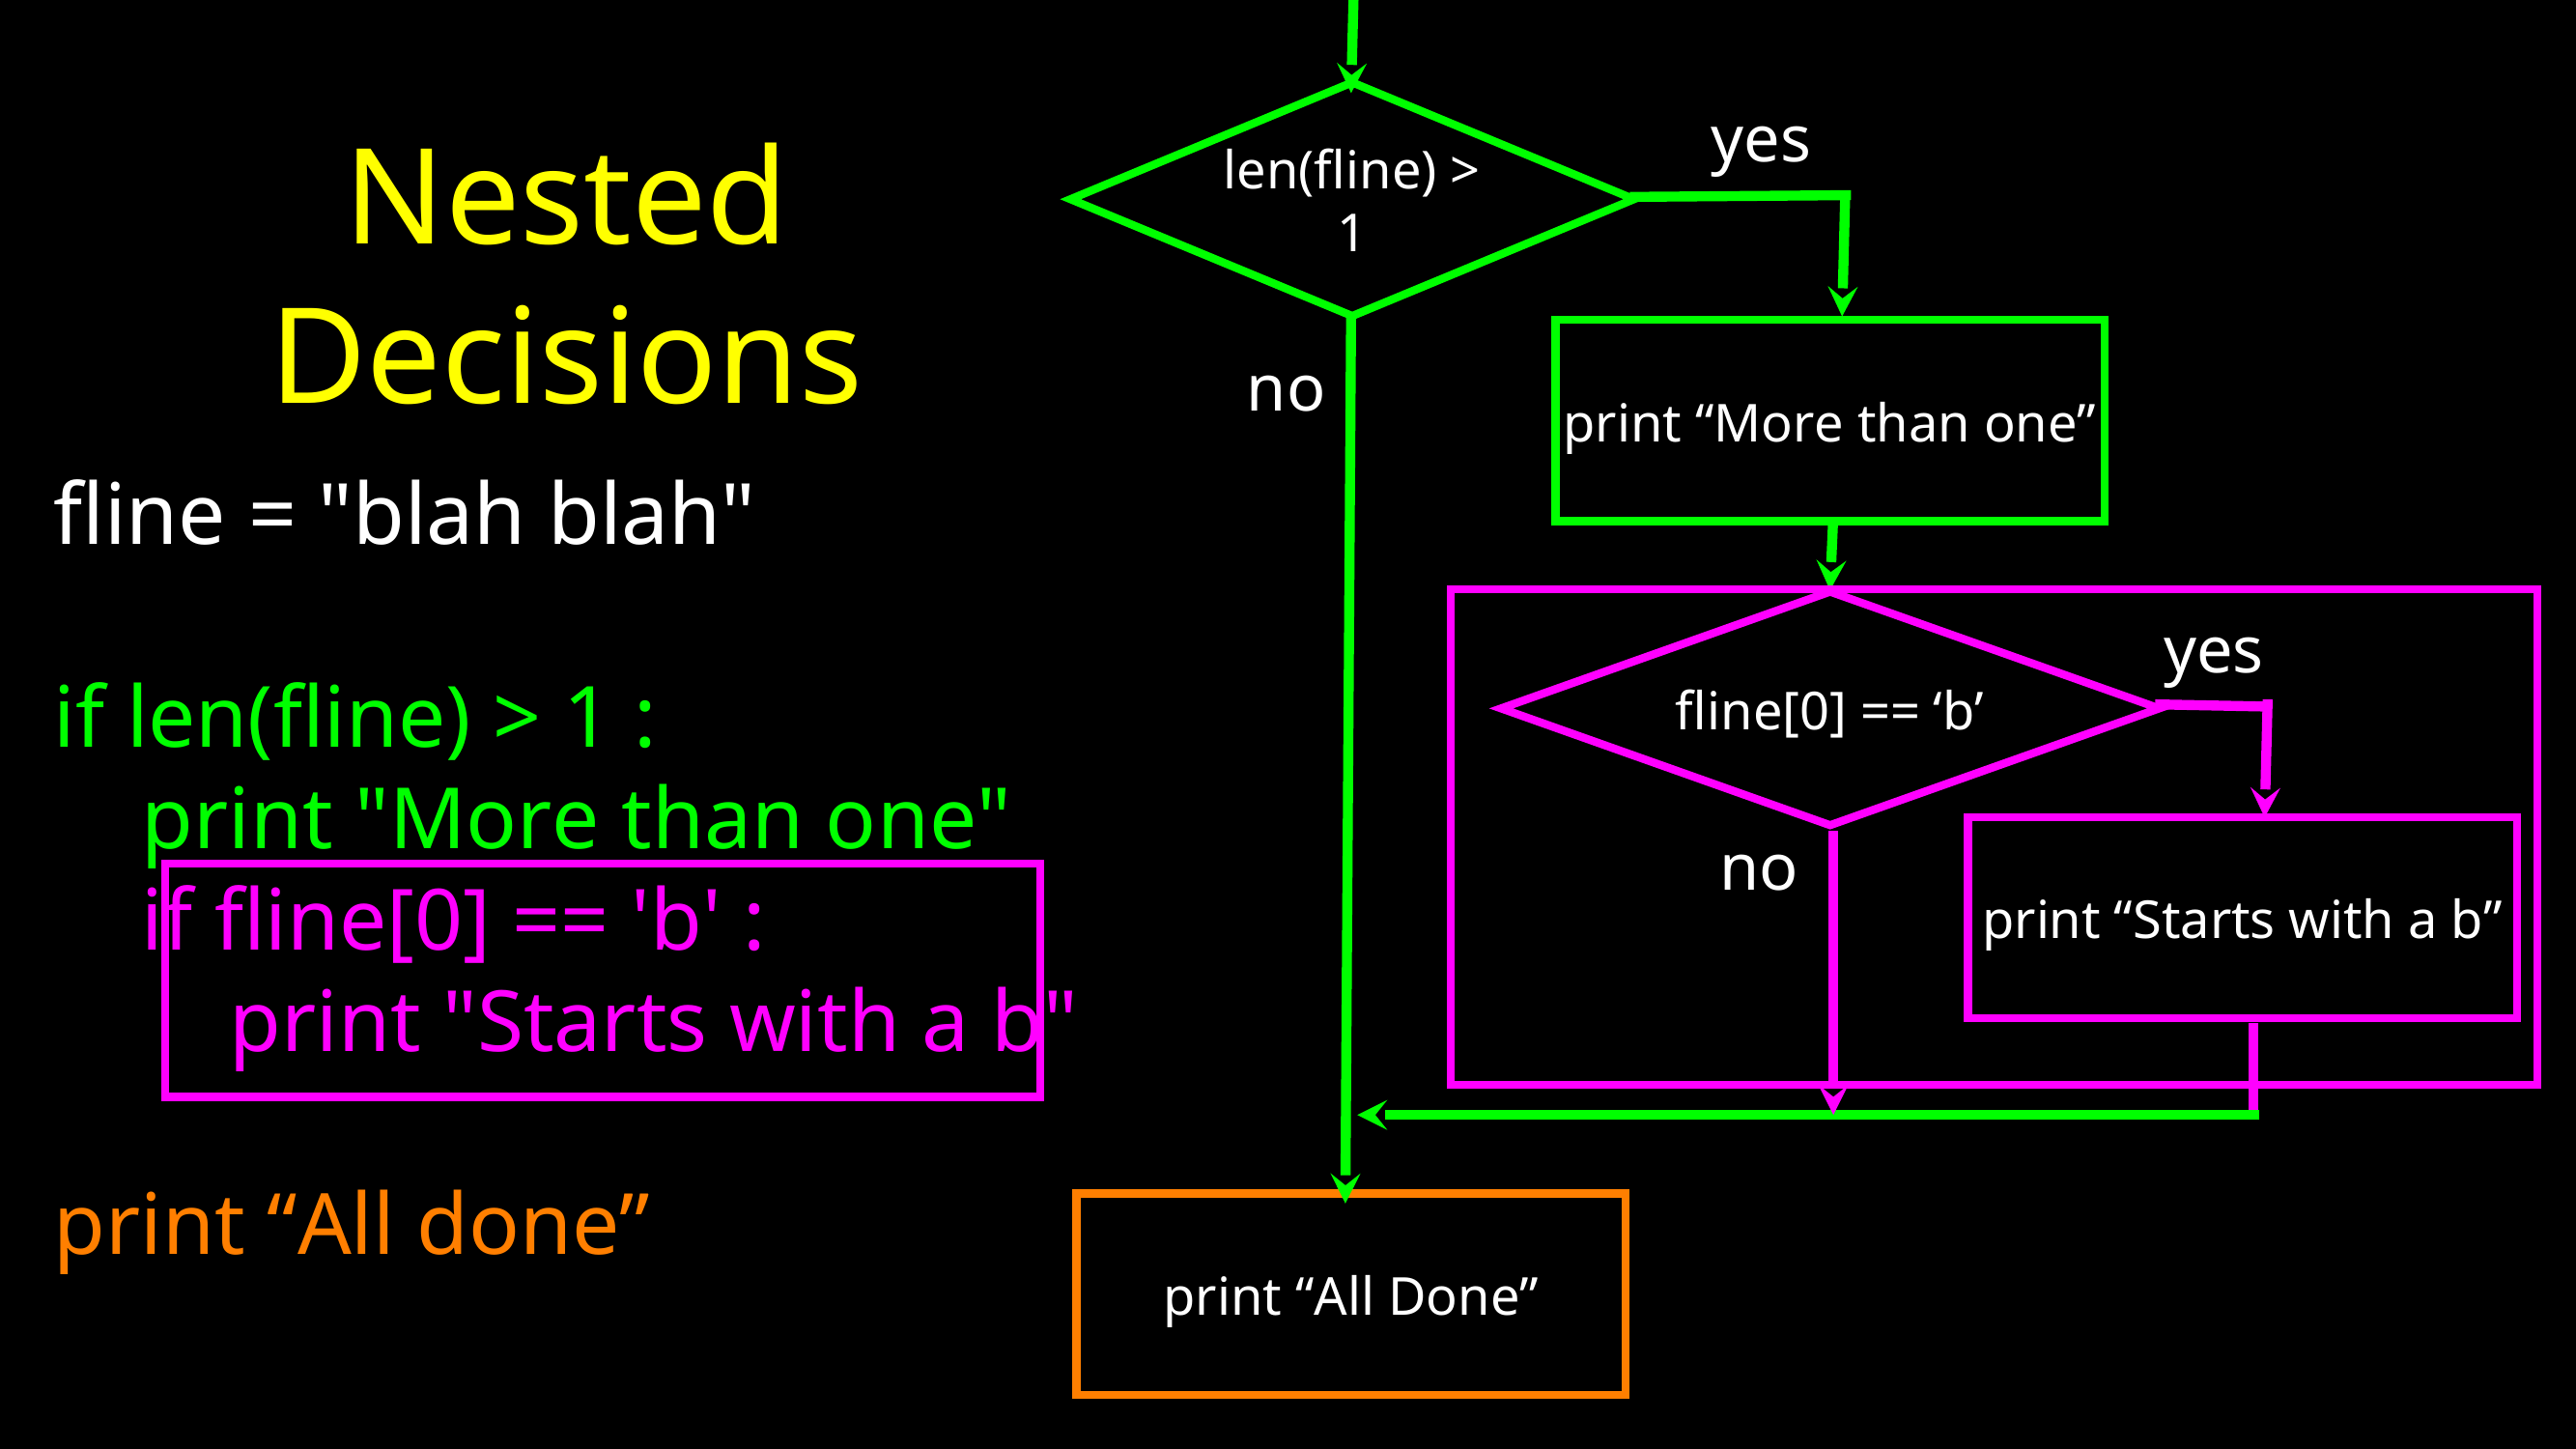

len(fline) > 1
Nested Decisions
yes
print “More than one”
no
fline = "blah blah"
if len(fline) > 1 :
 print "More than one"
 if fline[0] == 'b' :
 print "Starts with a b"
print “All done”
fline[0] == ‘b’
yes
print “Starts with a b”
no
print “All Done”